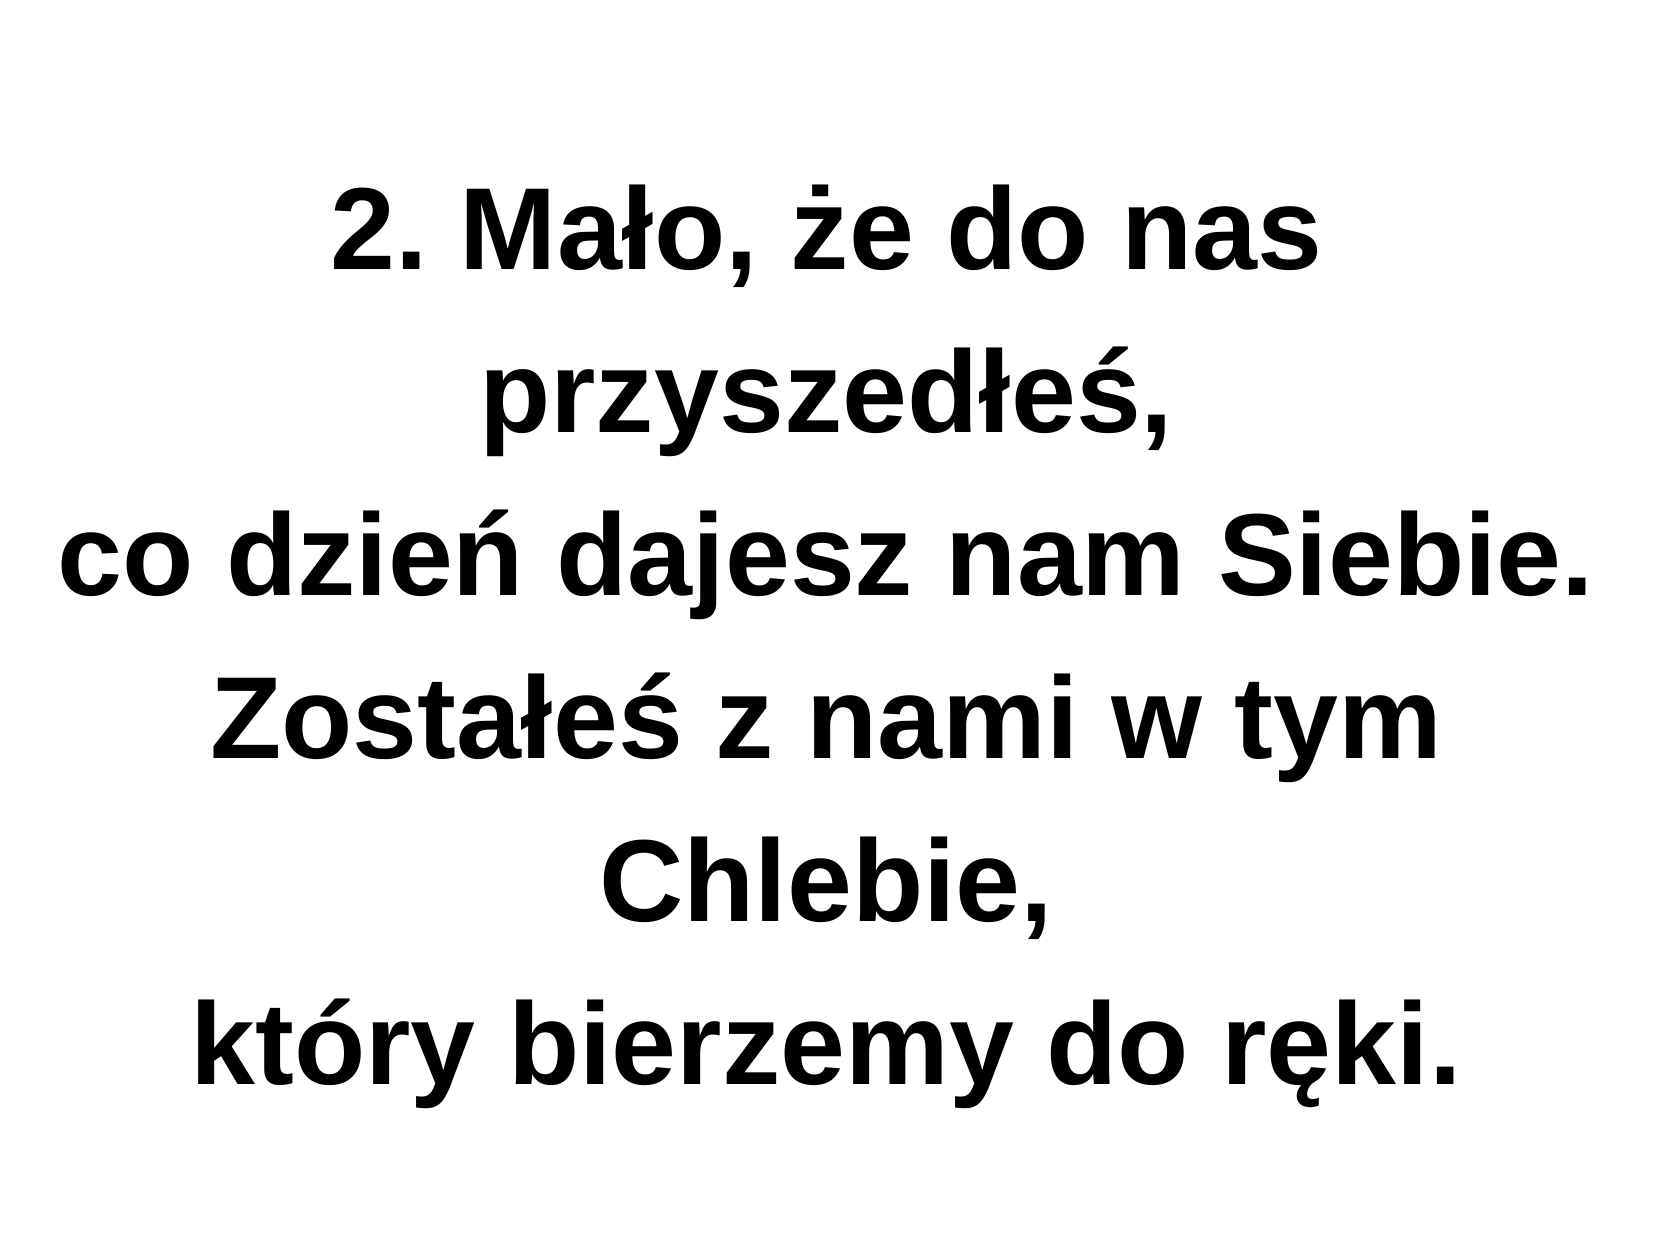

# 2. Mało, że do nas przyszedłeś,
co dzień dajesz nam Siebie.
Zostałeś z nami w tym Chlebie,
który bierzemy do ręki.